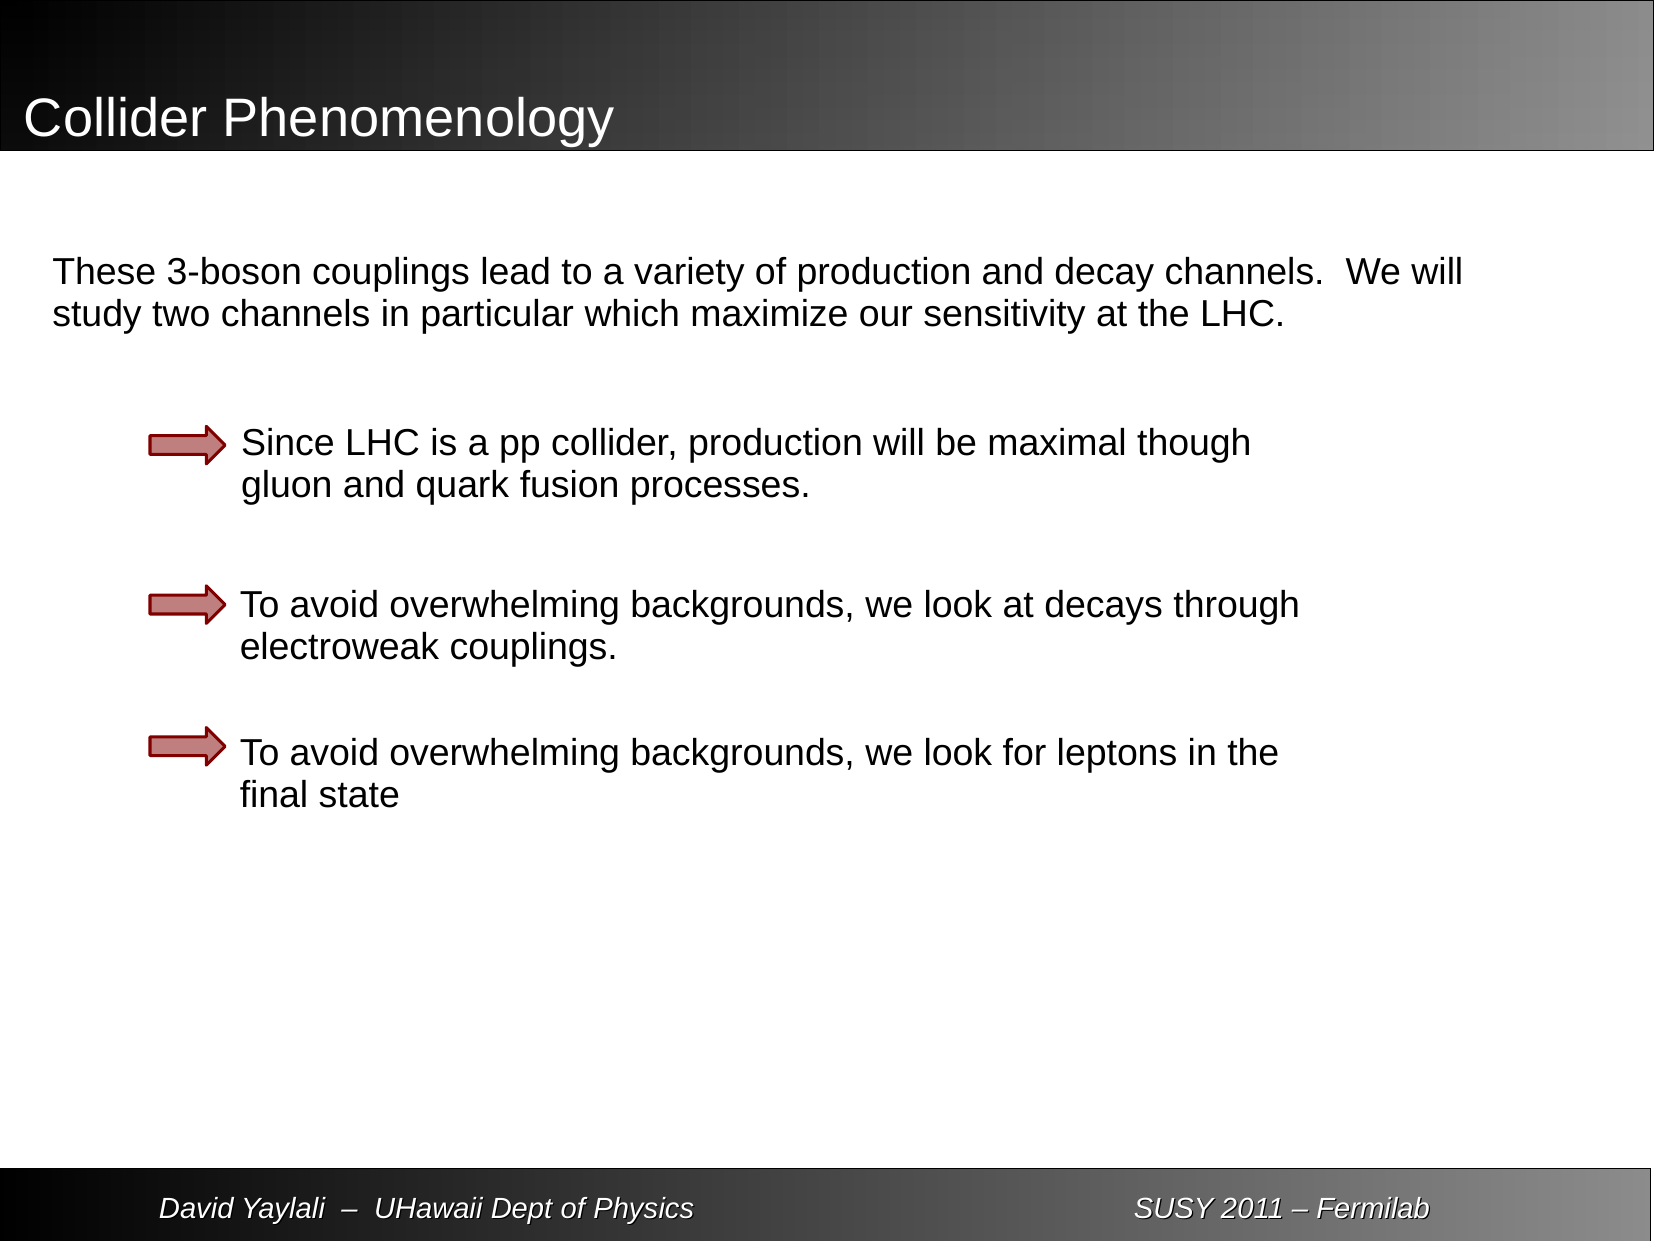

Collider Phenomenology
These 3-boson couplings lead to a variety of production and decay channels. We will study two channels in particular which maximize our sensitivity at the LHC.
Since LHC is a pp collider, production will be maximal though gluon and quark fusion processes.
To avoid overwhelming backgrounds, we look at decays through electroweak couplings.
To avoid overwhelming backgrounds, we look for leptons in the final state